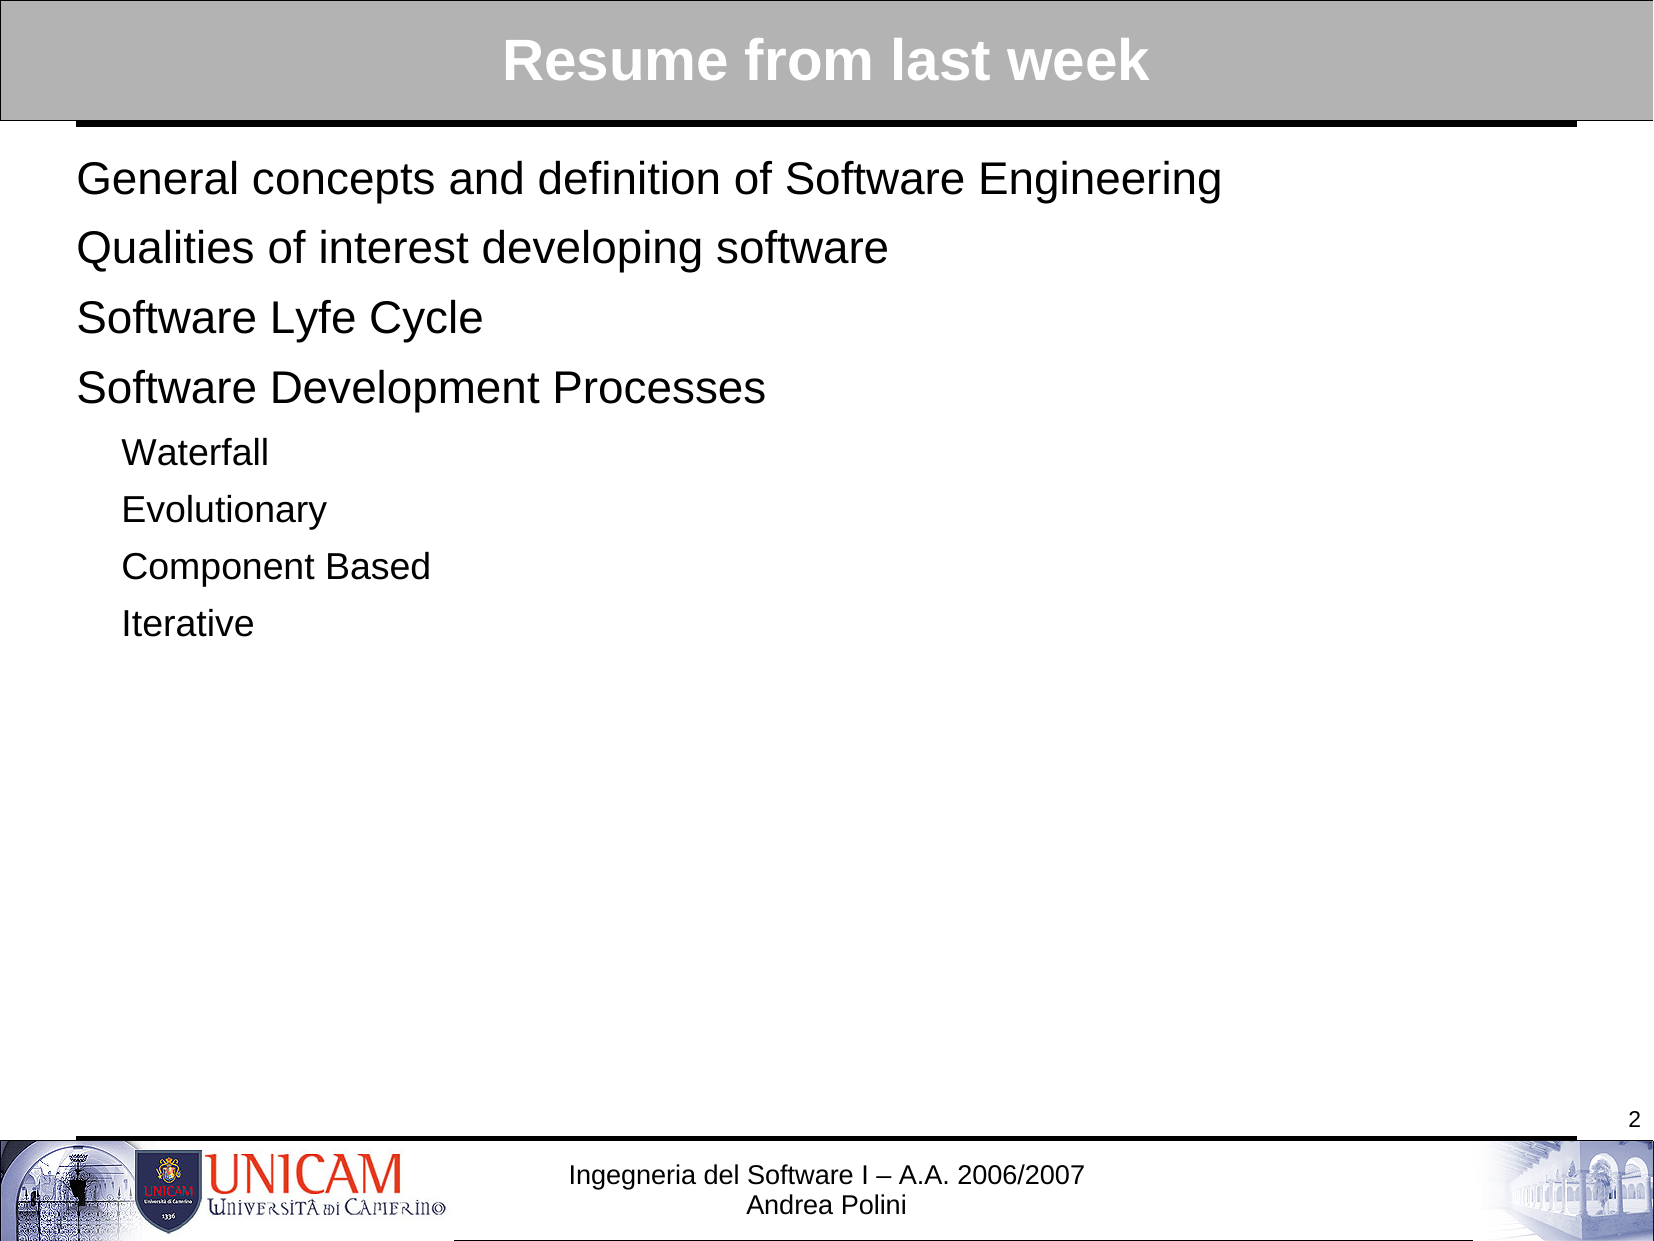

# Resume from last week
General concepts and definition of Software Engineering
Qualities of interest developing software
Software Lyfe Cycle
Software Development Processes
Waterfall
Evolutionary
Component Based
Iterative
2